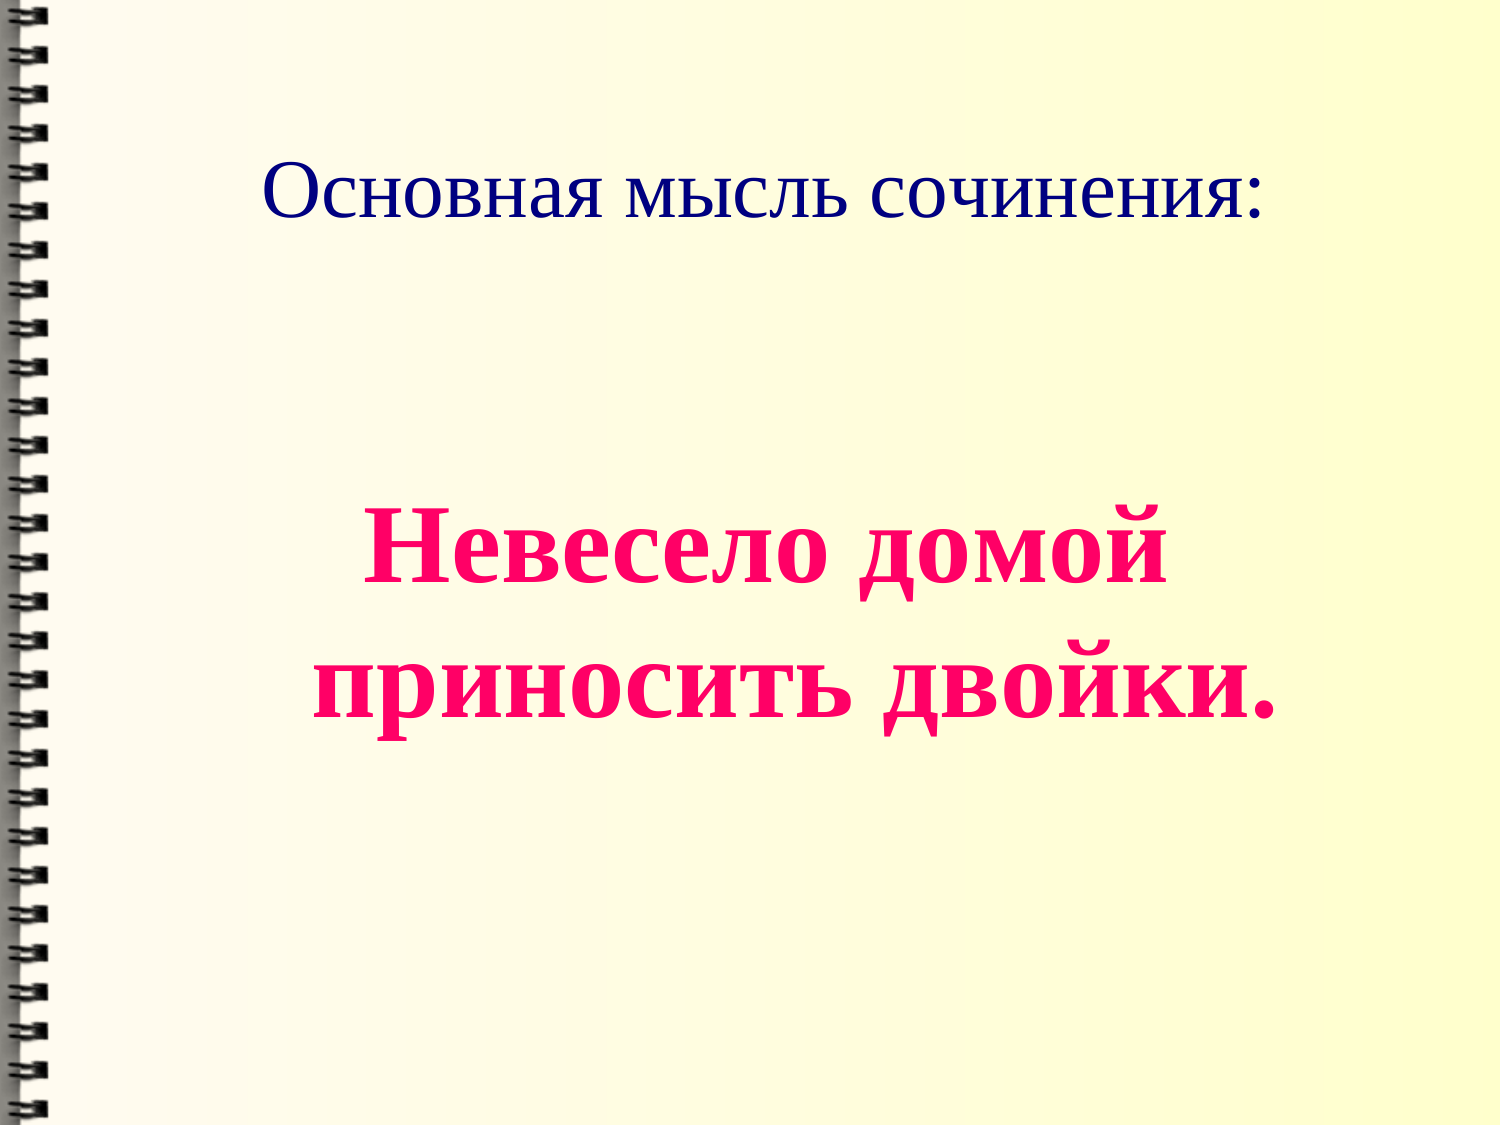

# Основная мысль сочинения:
Невесело домой приносить двойки.